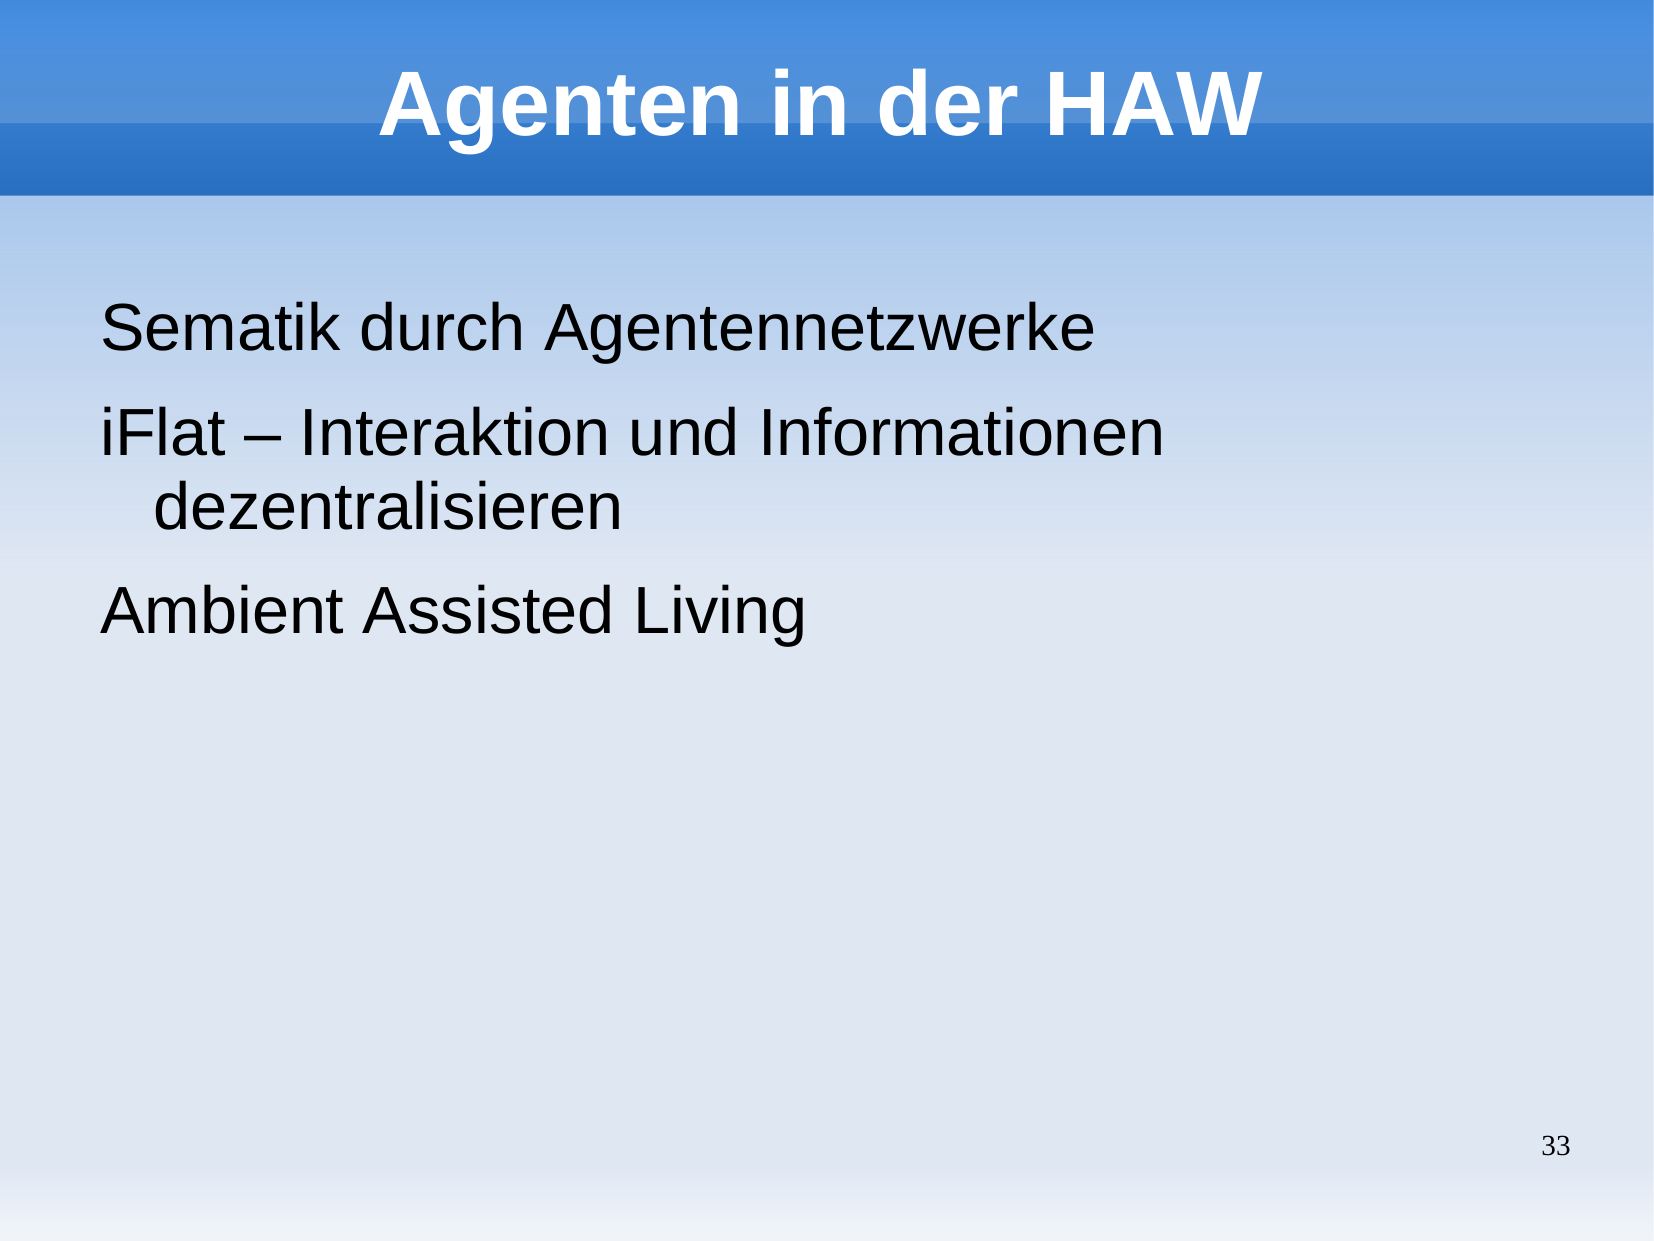

# Agenten in der HAW
Sematik durch Agentennetzwerke
iFlat – Interaktion und Informationen dezentralisieren
Ambient Assisted Living
33